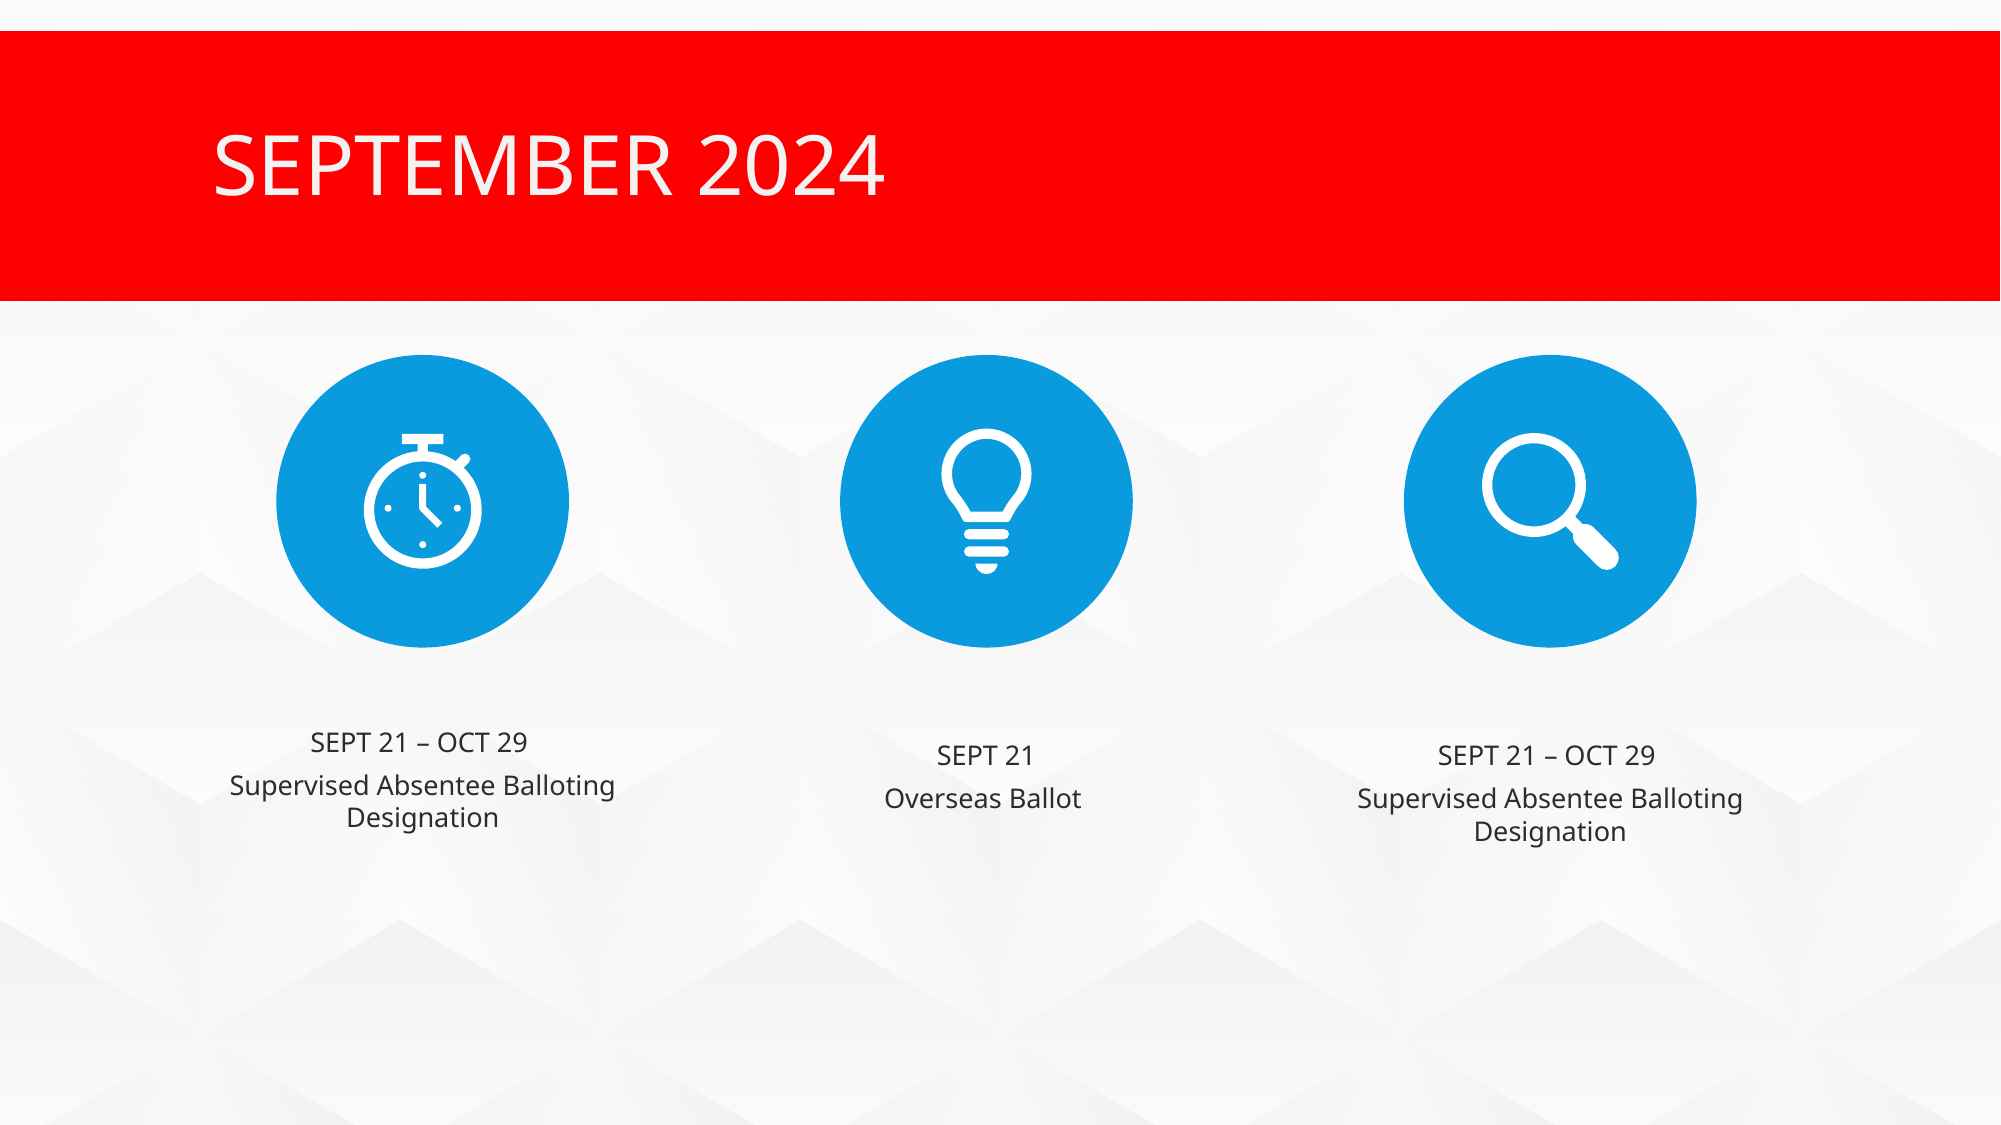

# September 2024
Sept 21 – Oct 29
Supervised Absentee Balloting Designation
Sept 21
Overseas Ballot
Sept 21 – Oct 29
Supervised Absentee Balloting Designation